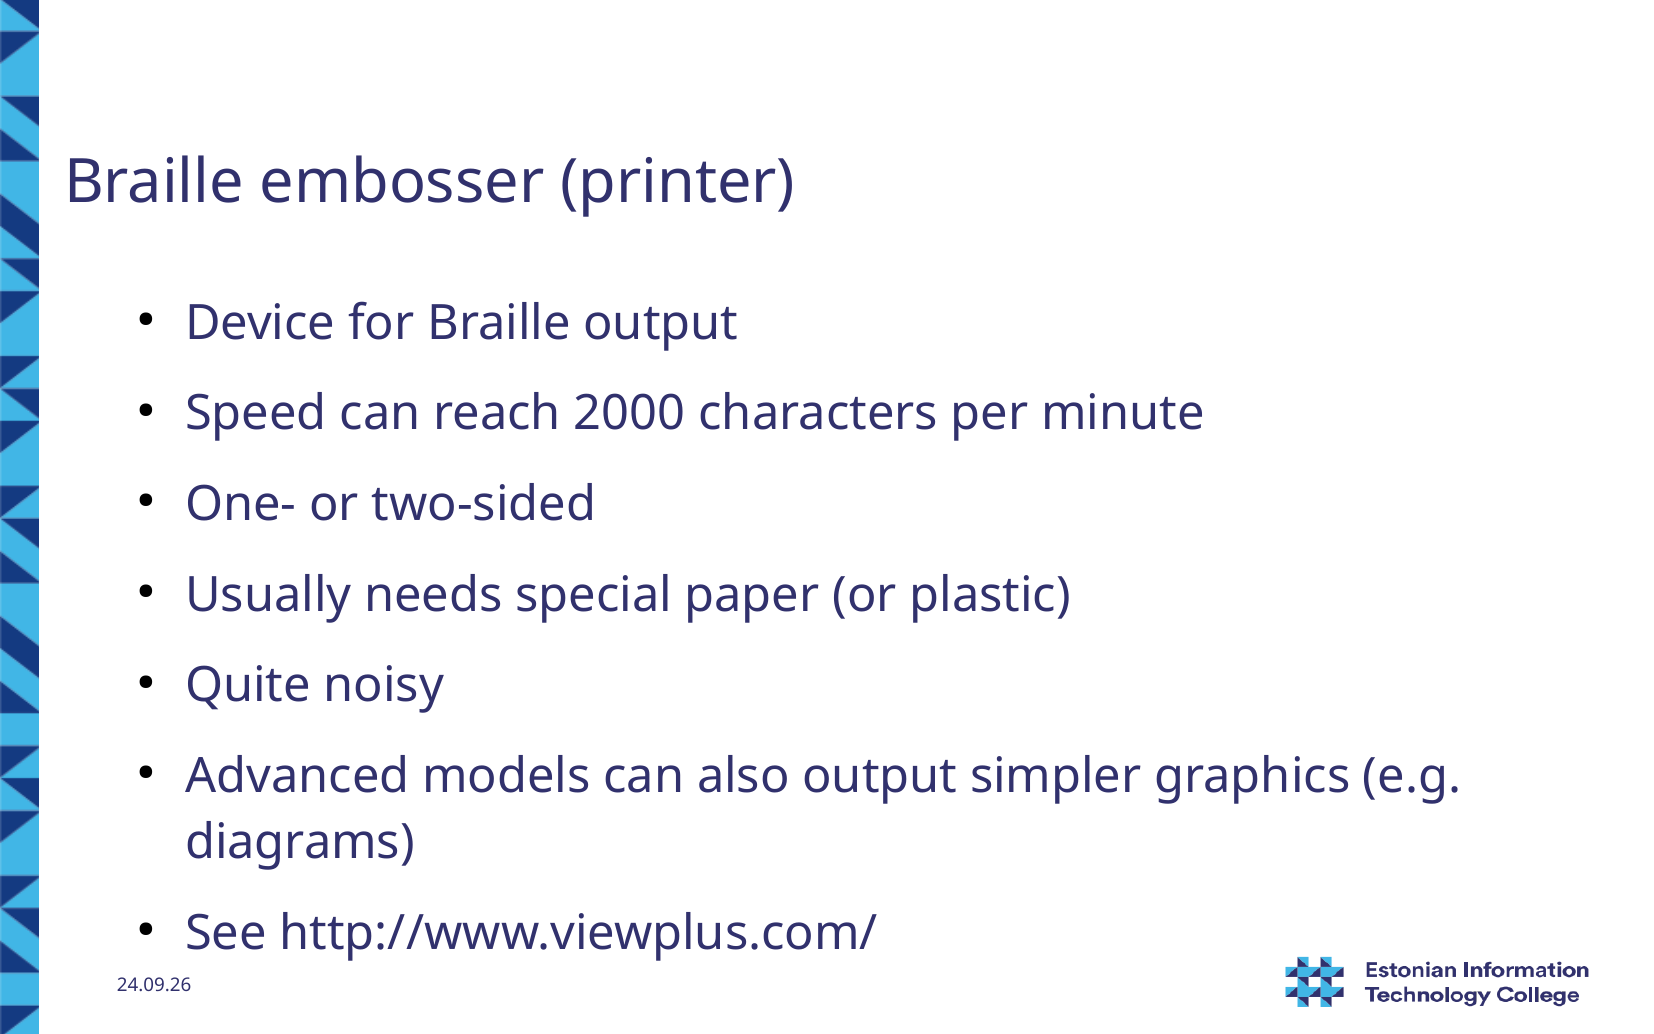

# Braille embosser (printer)
Device for Braille output
Speed can reach 2000 characters per minute
One- or two-sided
Usually needs special paper (or plastic)
Quite noisy
Advanced models can also output simpler graphics (e.g. diagrams)
See http://www.viewplus.com/